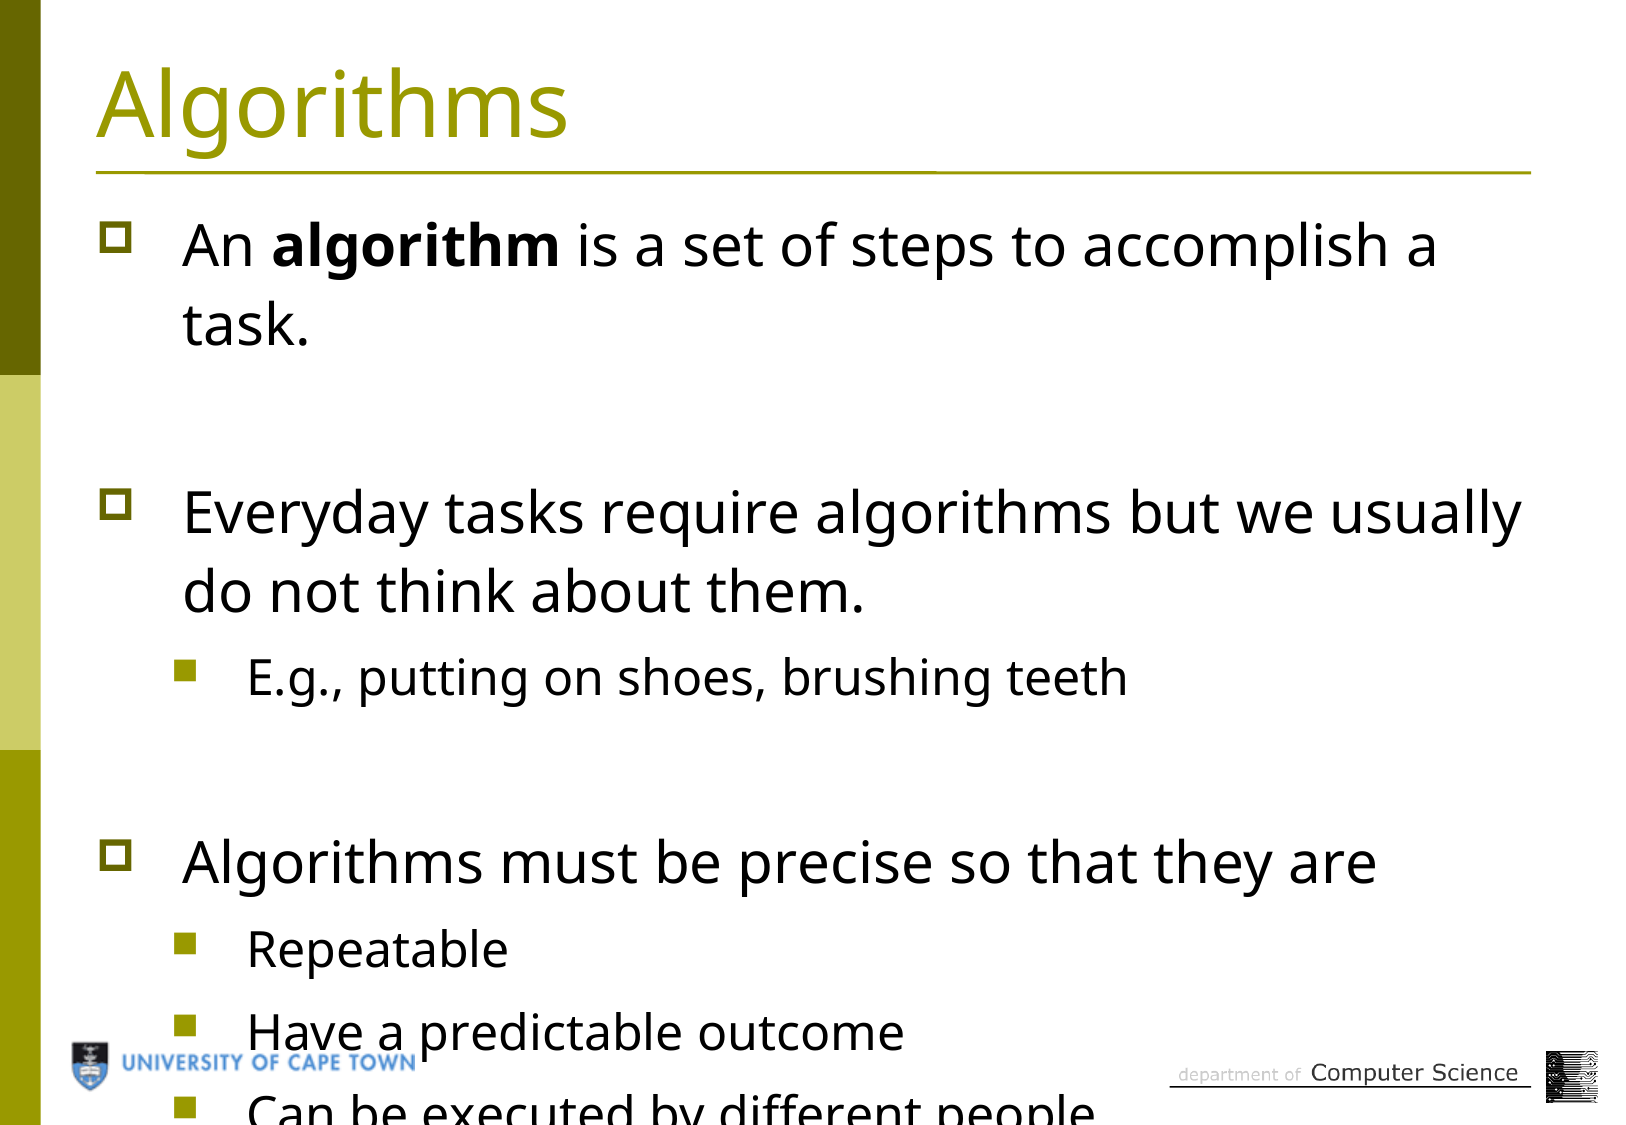

# Algorithms
An algorithm is a set of steps to accomplish a task.
Everyday tasks require algorithms but we usually do not think about them.
E.g., putting on shoes, brushing teeth
Algorithms must be precise so that they are
Repeatable
Have a predictable outcome
Can be executed by different people